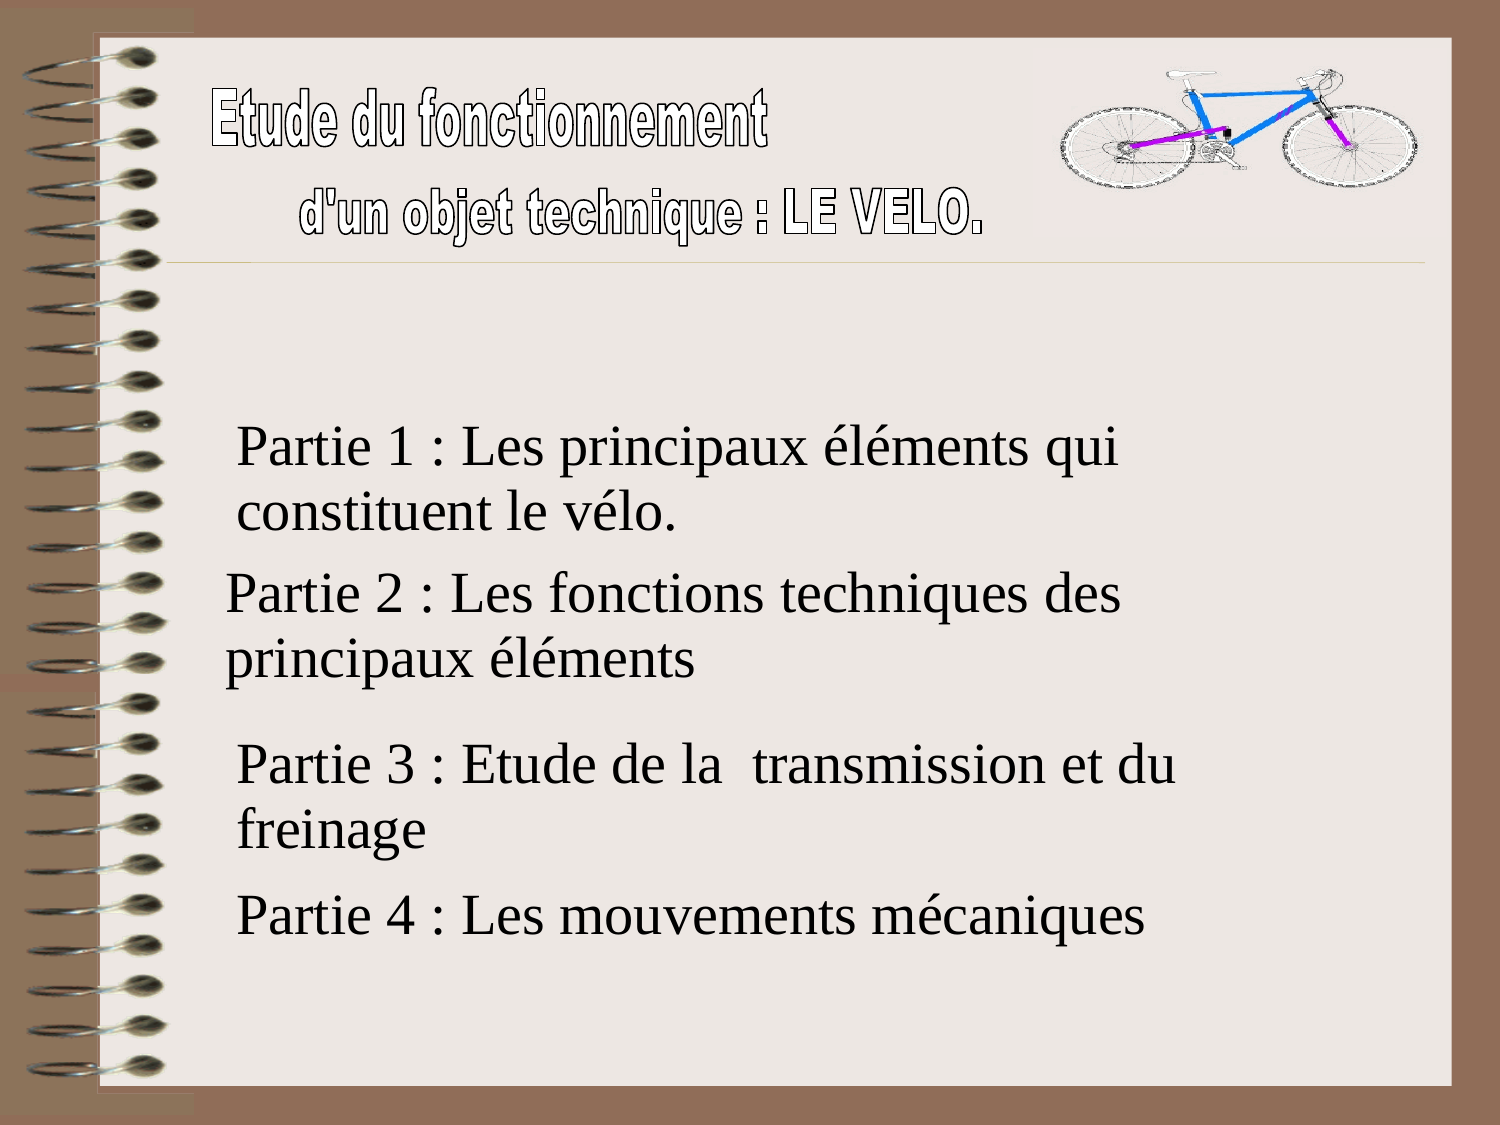

Partie 1 : Les principaux éléments qui constituent le vélo.
Partie 2 : Les fonctions techniques des principaux éléments
Partie 3 : Etude de la transmission et du freinage
Partie 4 : Les mouvements mécaniques